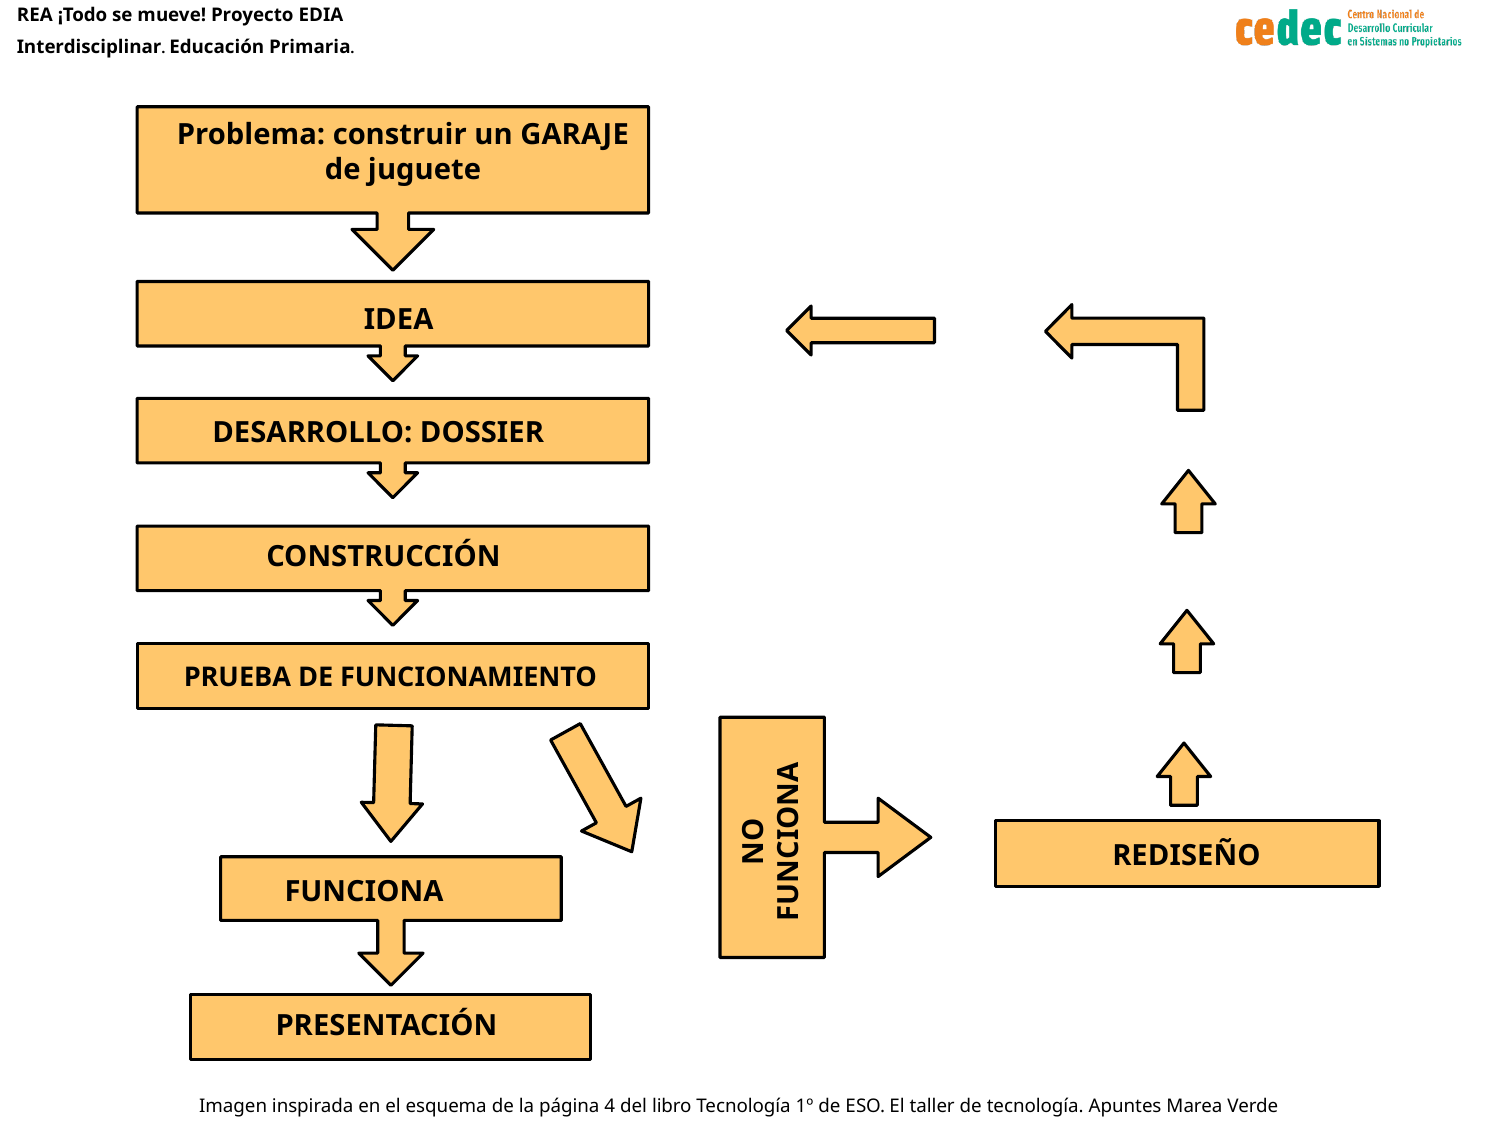

REA ¡Todo se mueve! Proyecto EDIA
Interdisciplinar. Educación Primaria.
Problema: construir un GARAJE de juguete
IDEA
DESARROLLO: DOSSIER
DESARROLLO: DOSSIER
CONSTRUCCIÓN
PRUEBA DE FUNCIONAMIENTO
NO FUNCIONA
REDISEÑO
FUNCIONA
PRESENTACIÓN
Imagen inspirada en el esquema de la página 4 del libro Tecnología 1º de ESO. El taller de tecnología. Apuntes Marea Verde